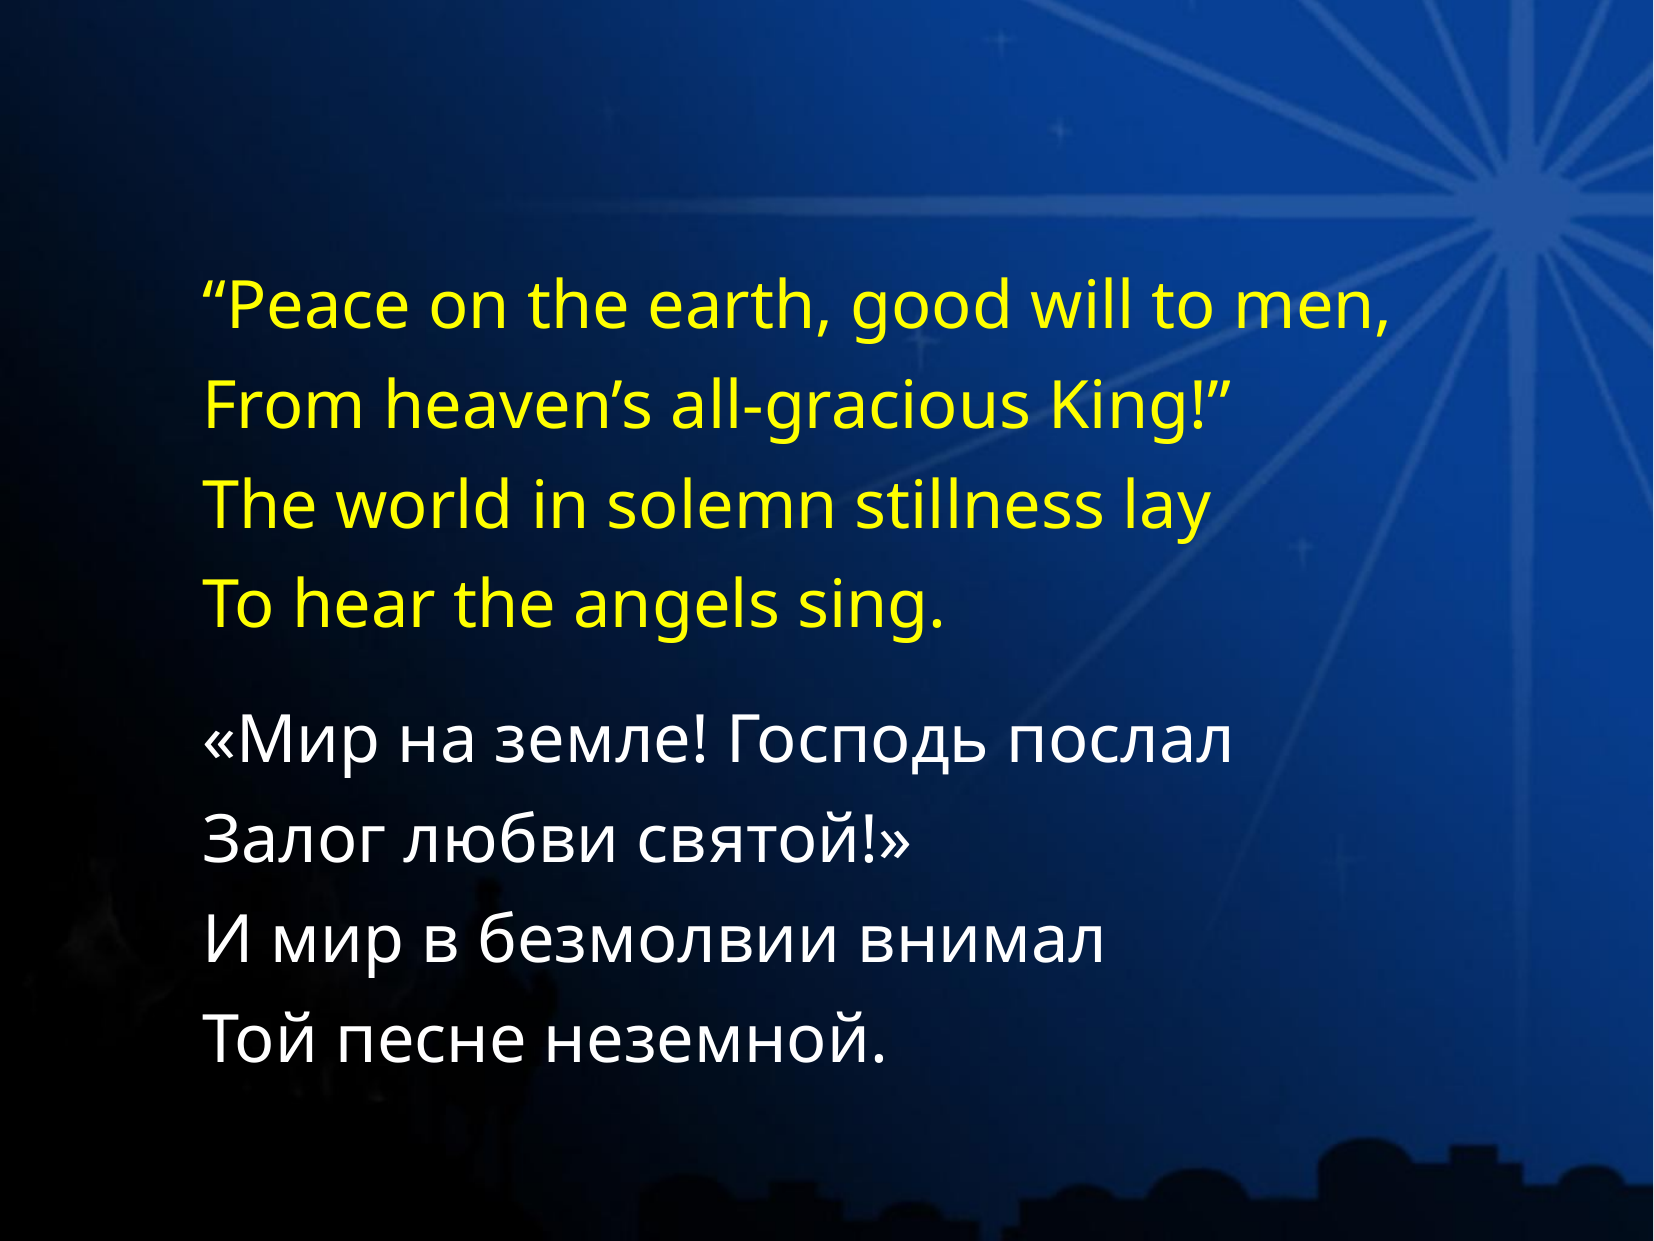

“Peace on the earth, good will to men,
	From heaven’s all-gracious King!”
	The world in solemn stillness lay
	To hear the angels sing.
	«Мир на земле! Господь послал
	Залог любви святой!»
	И мир в безмолвии внимал
	Той песне неземной.